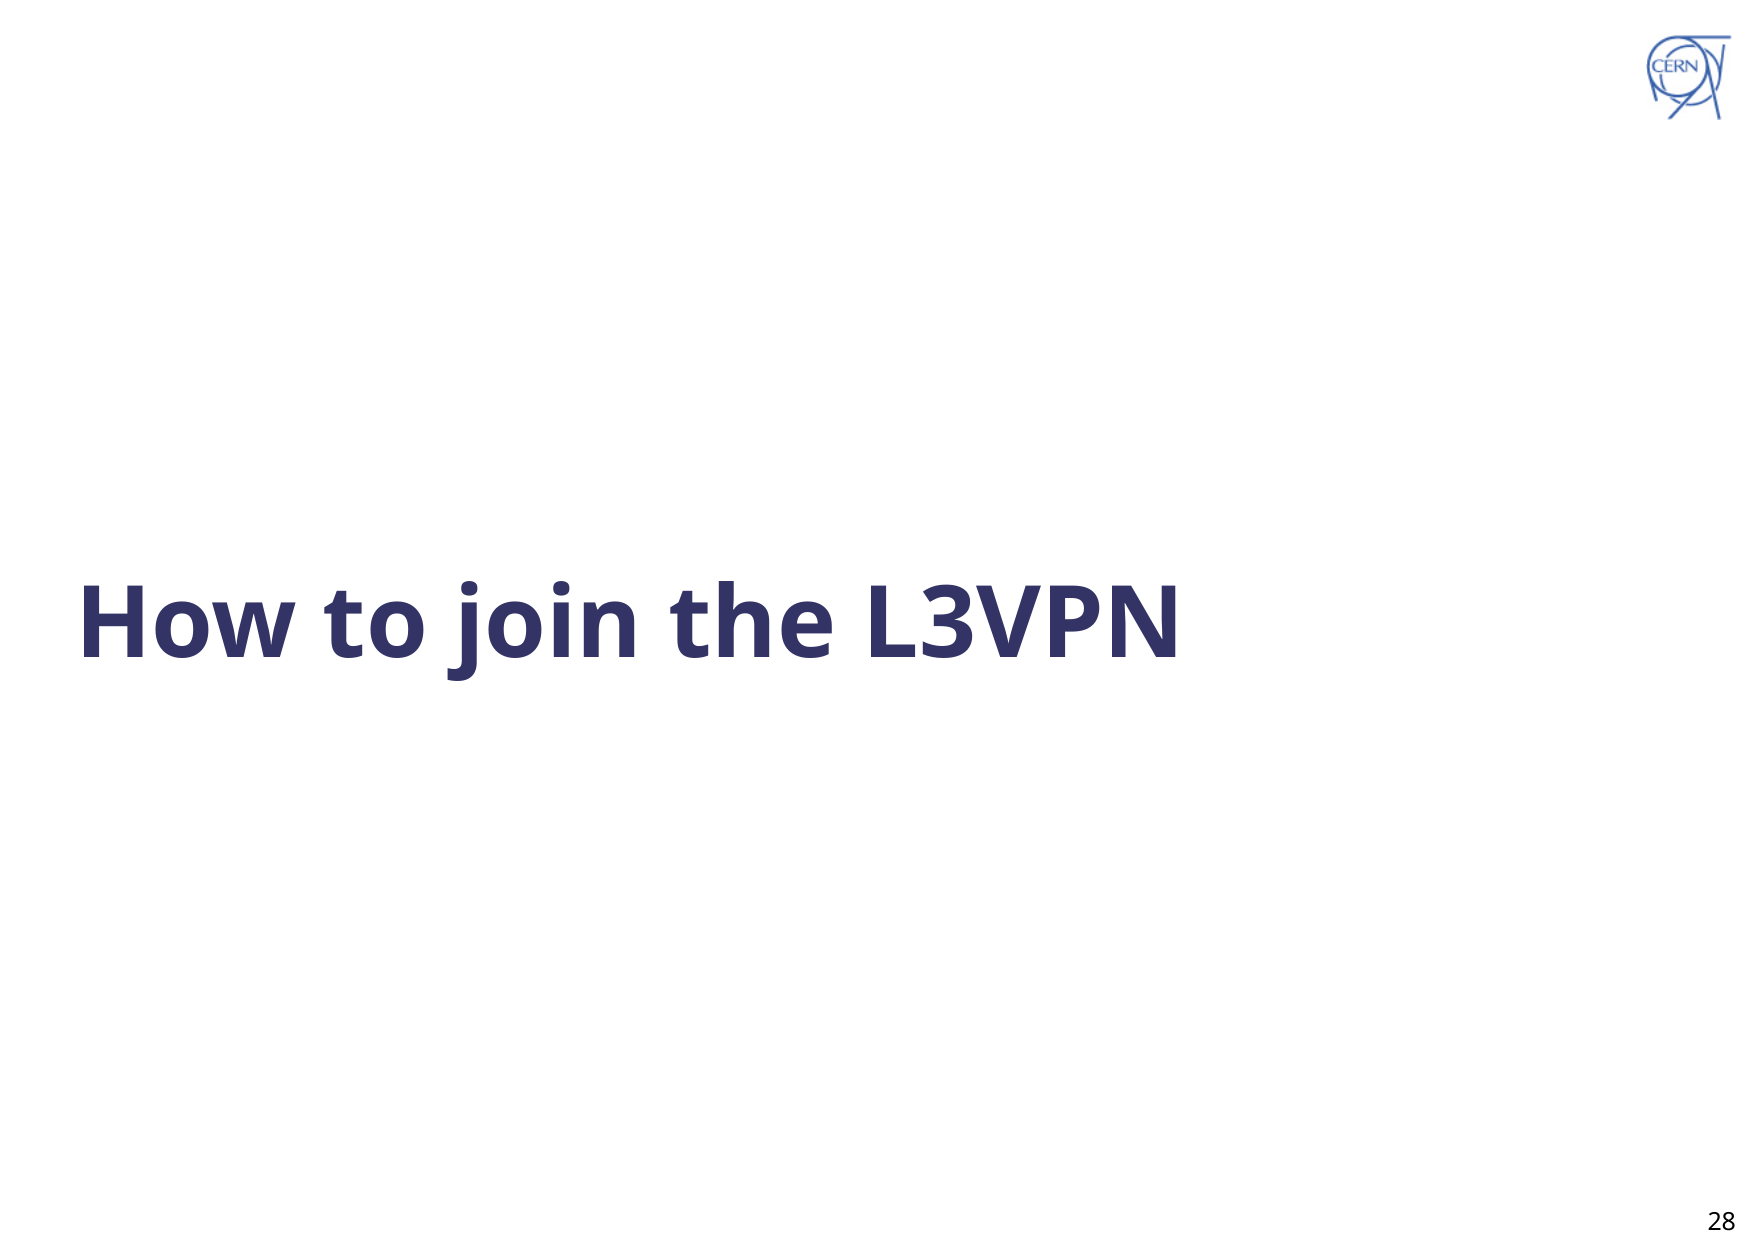

# How to join the L3VPN
28